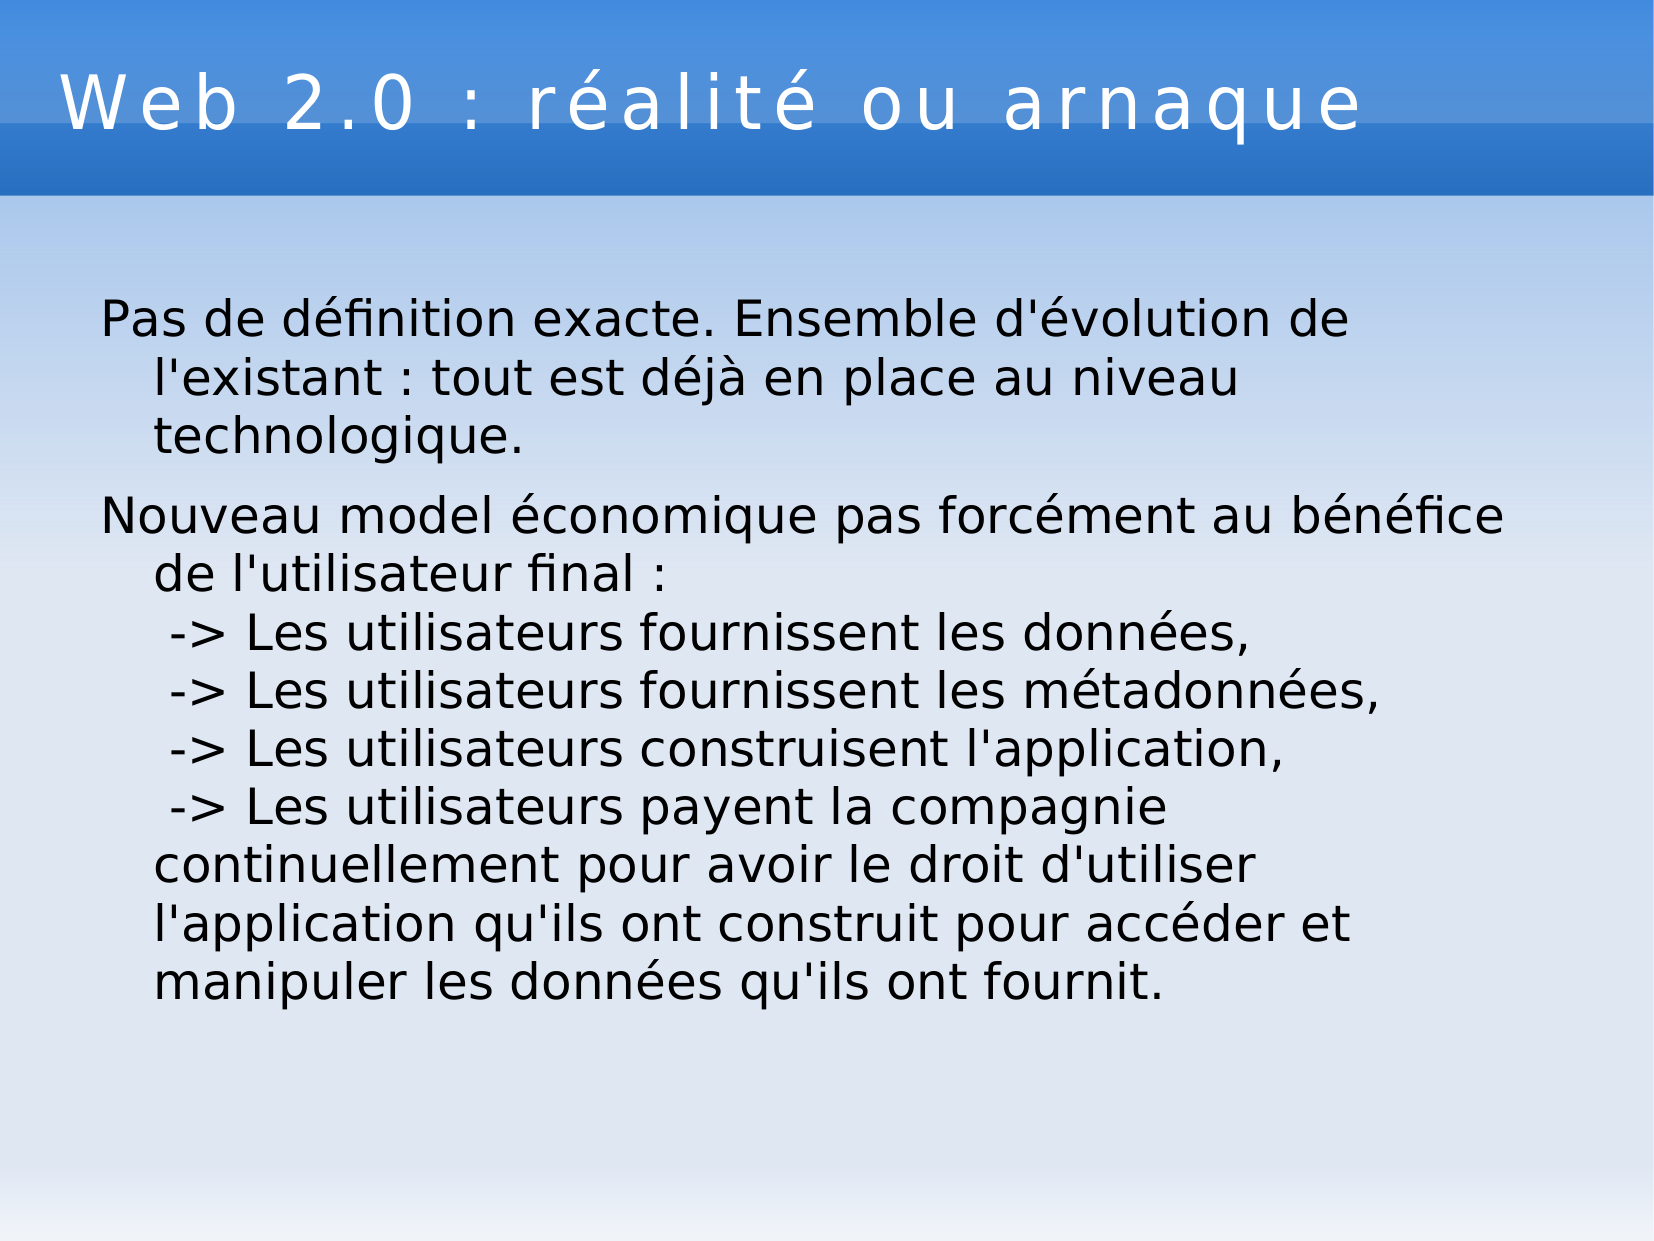

# Web 2.0 : réalité ou arnaque
Pas de définition exacte. Ensemble d'évolution de l'existant : tout est déjà en place au niveau technologique.
Nouveau model économique pas forcément au bénéfice de l'utilisateur final :
 -> Les utilisateurs fournissent les données,
 -> Les utilisateurs fournissent les métadonnées,
 -> Les utilisateurs construisent l'application,
 -> Les utilisateurs payent la compagnie continuellement pour avoir le droit d'utiliser l'application qu'ils ont construit pour accéder et manipuler les données qu'ils ont fournit.